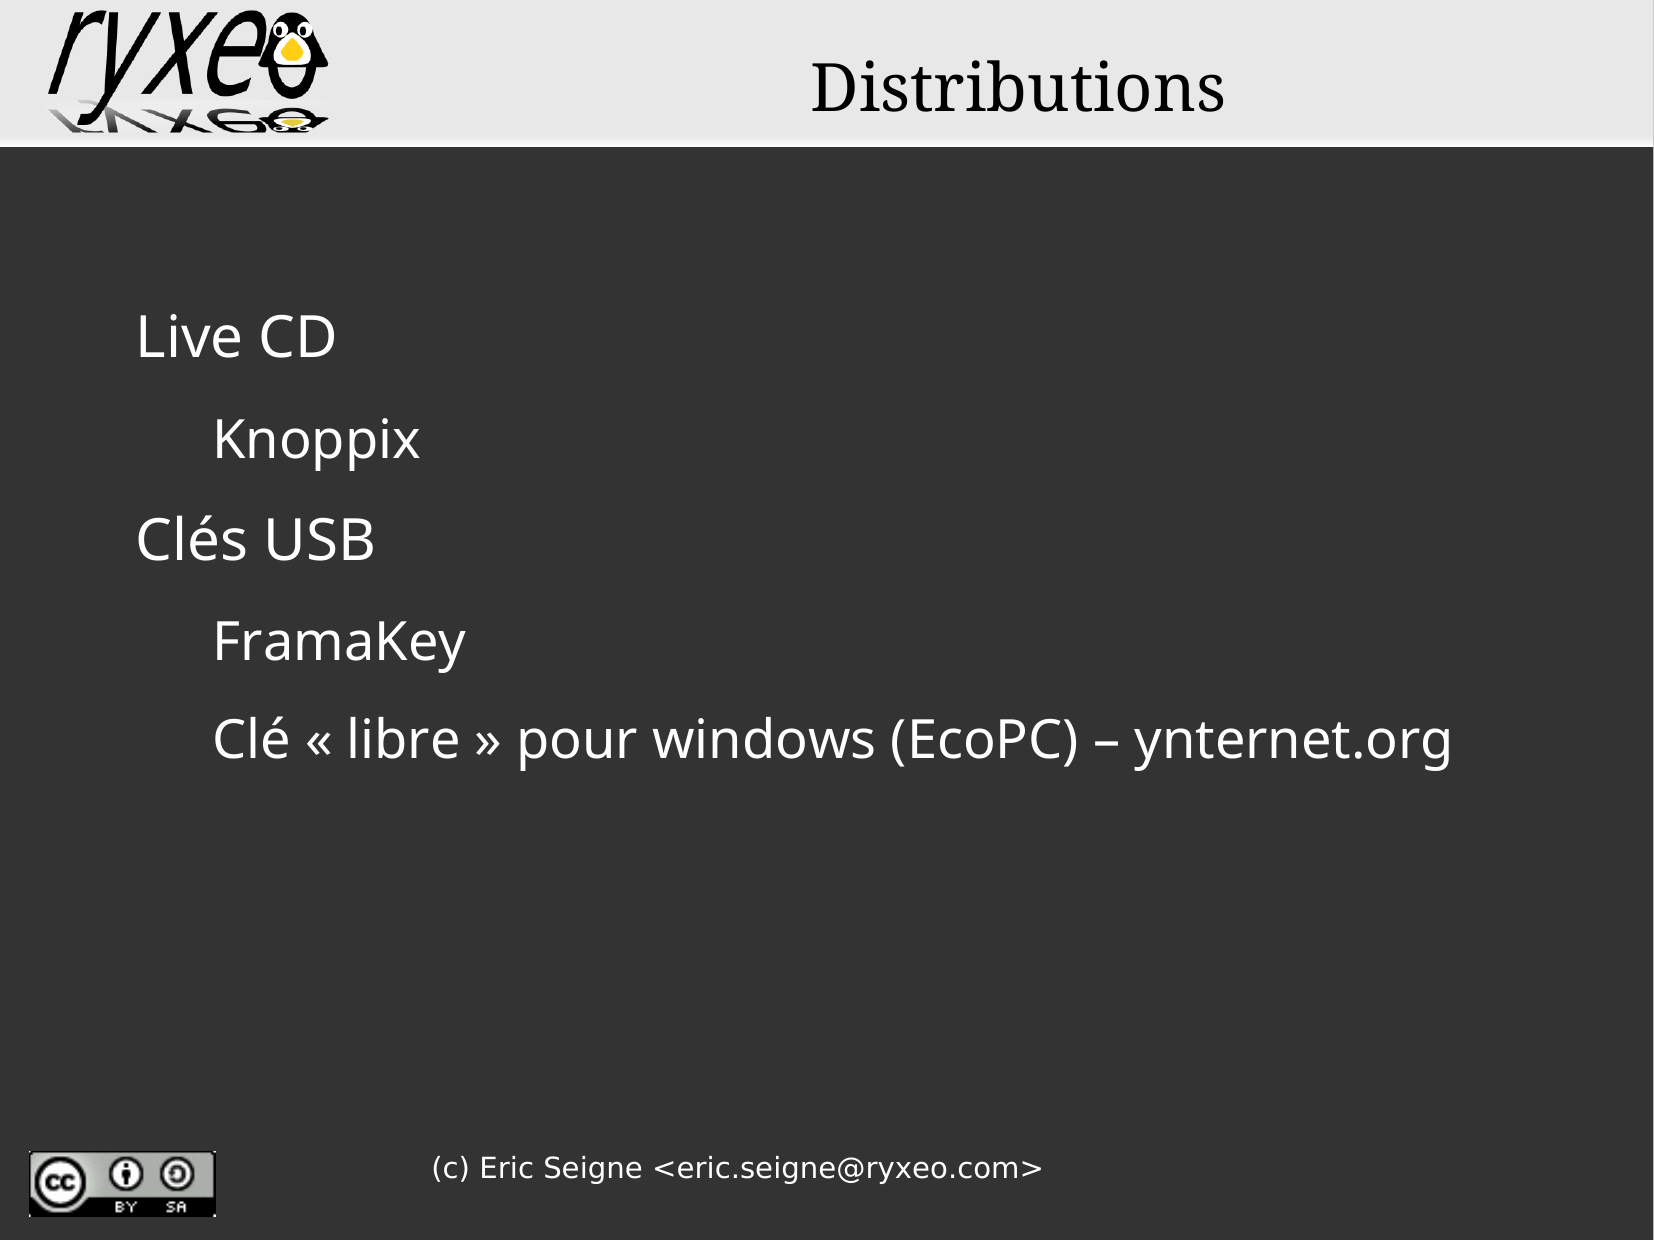

# Distributions
Live CD
Knoppix
Clés USB
FramaKey
Clé « libre » pour windows (EcoPC) – ynternet.org